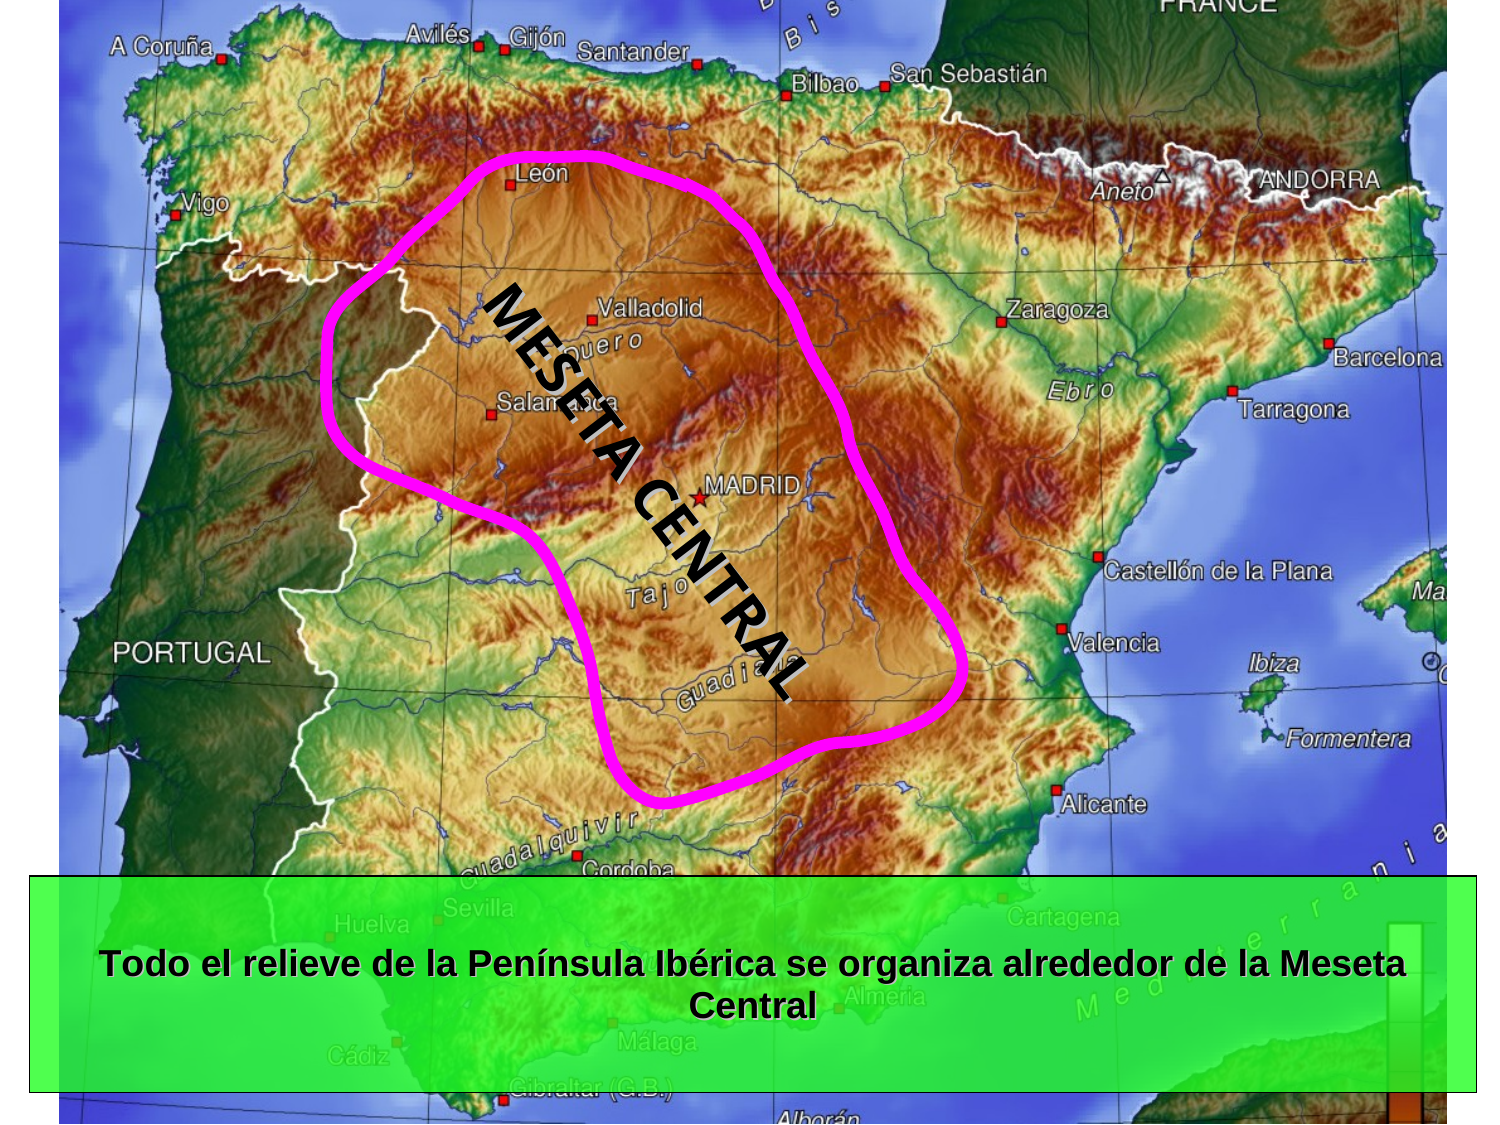

MESETA CENTRAL
Todo el relieve de la Península Ibérica se organiza alrededor de la Meseta Central